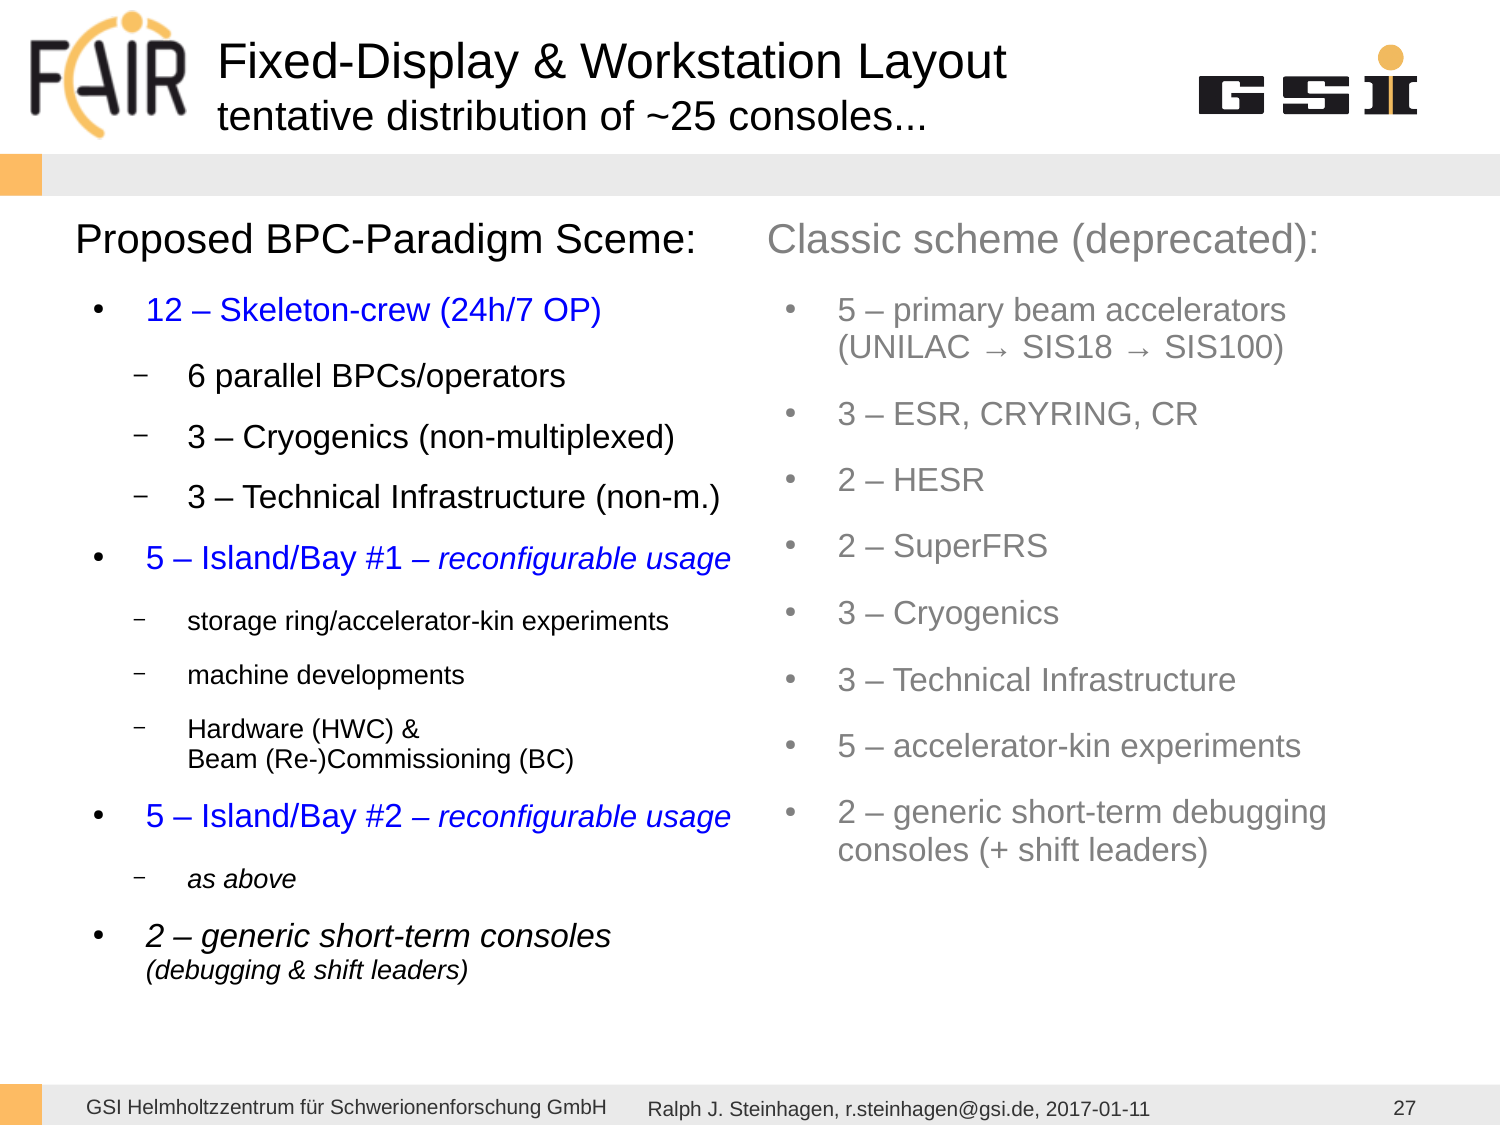

# Fixed-Display & Workstation Layout tentative distribution of ~25 consoles...
Proposed BPC-Paradigm Sceme:
12 – Skeleton-crew (24h/7 OP)
6 parallel BPCs/operators
3 – Cryogenics (non-multiplexed)
3 – Technical Infrastructure (non-m.)
5 – Island/Bay #1 – reconfigurable usage
storage ring/accelerator-kin experiments
machine developments
Hardware (HWC) & Beam (Re-)Commissioning (BC)
5 – Island/Bay #2 – reconfigurable usage
as above
2 – generic short-term consoles (debugging & shift leaders)
Classic scheme (deprecated):
5 – primary beam accelerators (UNILAC → SIS18 → SIS100)
3 – ESR, CRYRING, CR
2 – HESR
2 – SuperFRS
3 – Cryogenics
3 – Technical Infrastructure
5 – accelerator-kin experiments
2 – generic short-term debugging consoles (+ shift leaders)